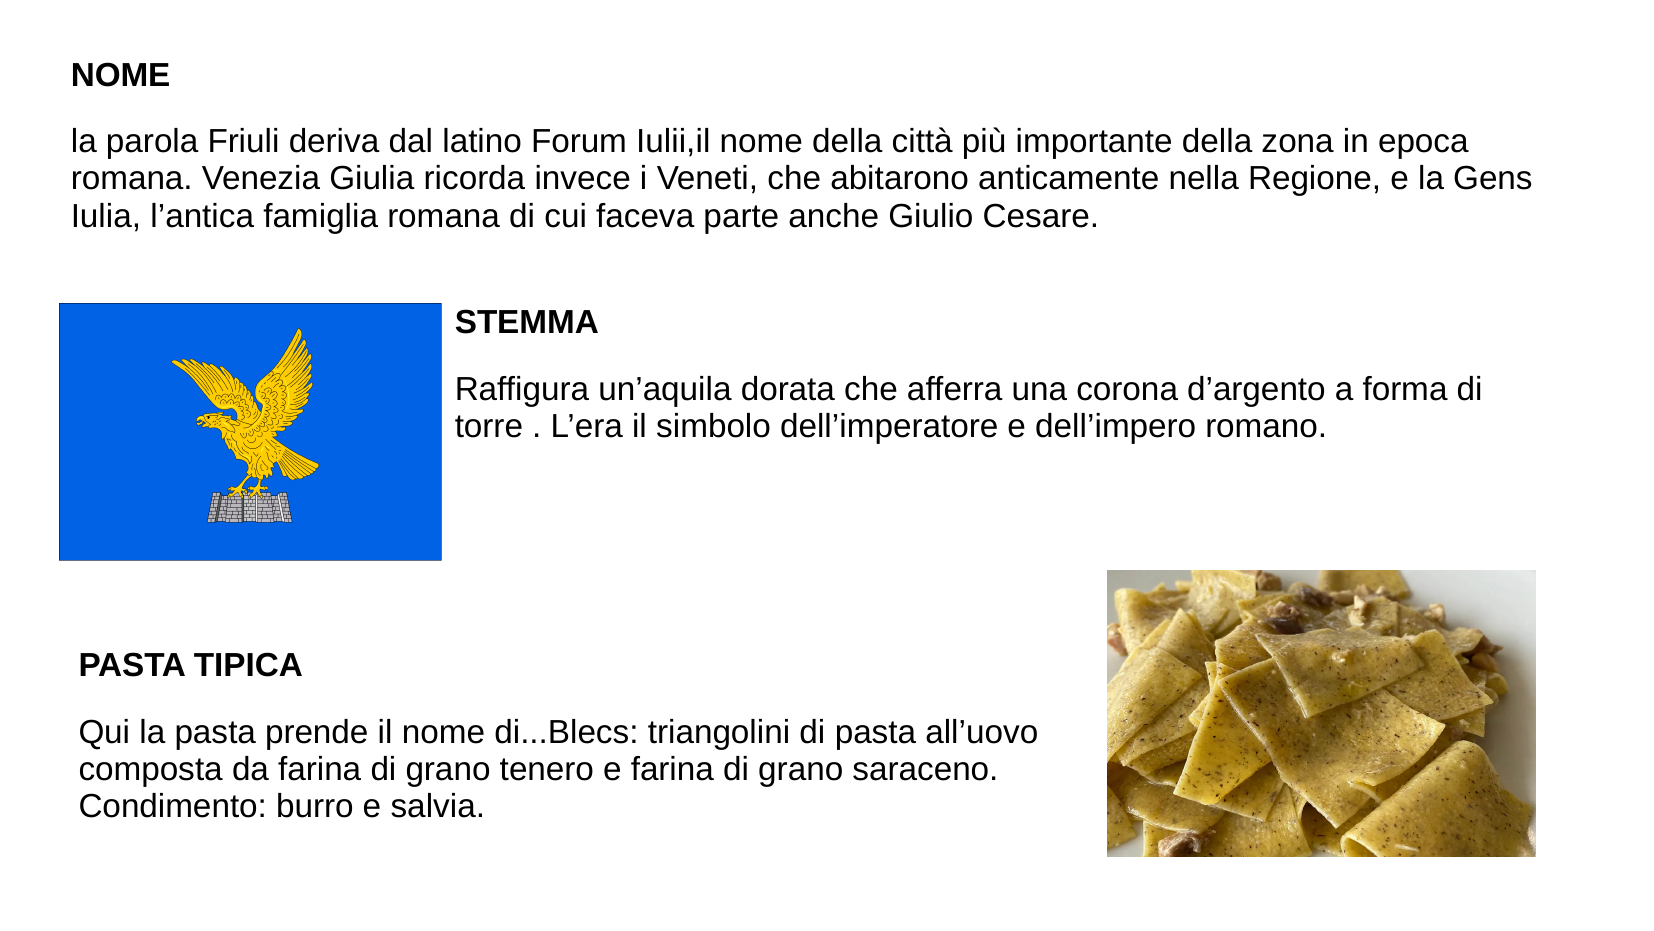

NOME
la parola Friuli deriva dal latino Forum Iulii,il nome della città più importante della zona in epoca romana. Venezia Giulia ricorda invece i Veneti, che abitarono anticamente nella Regione, e la Gens Iulia, l’antica famiglia romana di cui faceva parte anche Giulio Cesare.
# STEMMA
Raffigura un’aquila dorata che afferra una corona d’argento a forma di torre . L’era il simbolo dell’imperatore e dell’impero romano.
PASTA TIPICA
Qui la pasta prende il nome di...Blecs: triangolini di pasta all’uovo composta da farina di grano tenero e farina di grano saraceno. Condimento: burro e salvia.